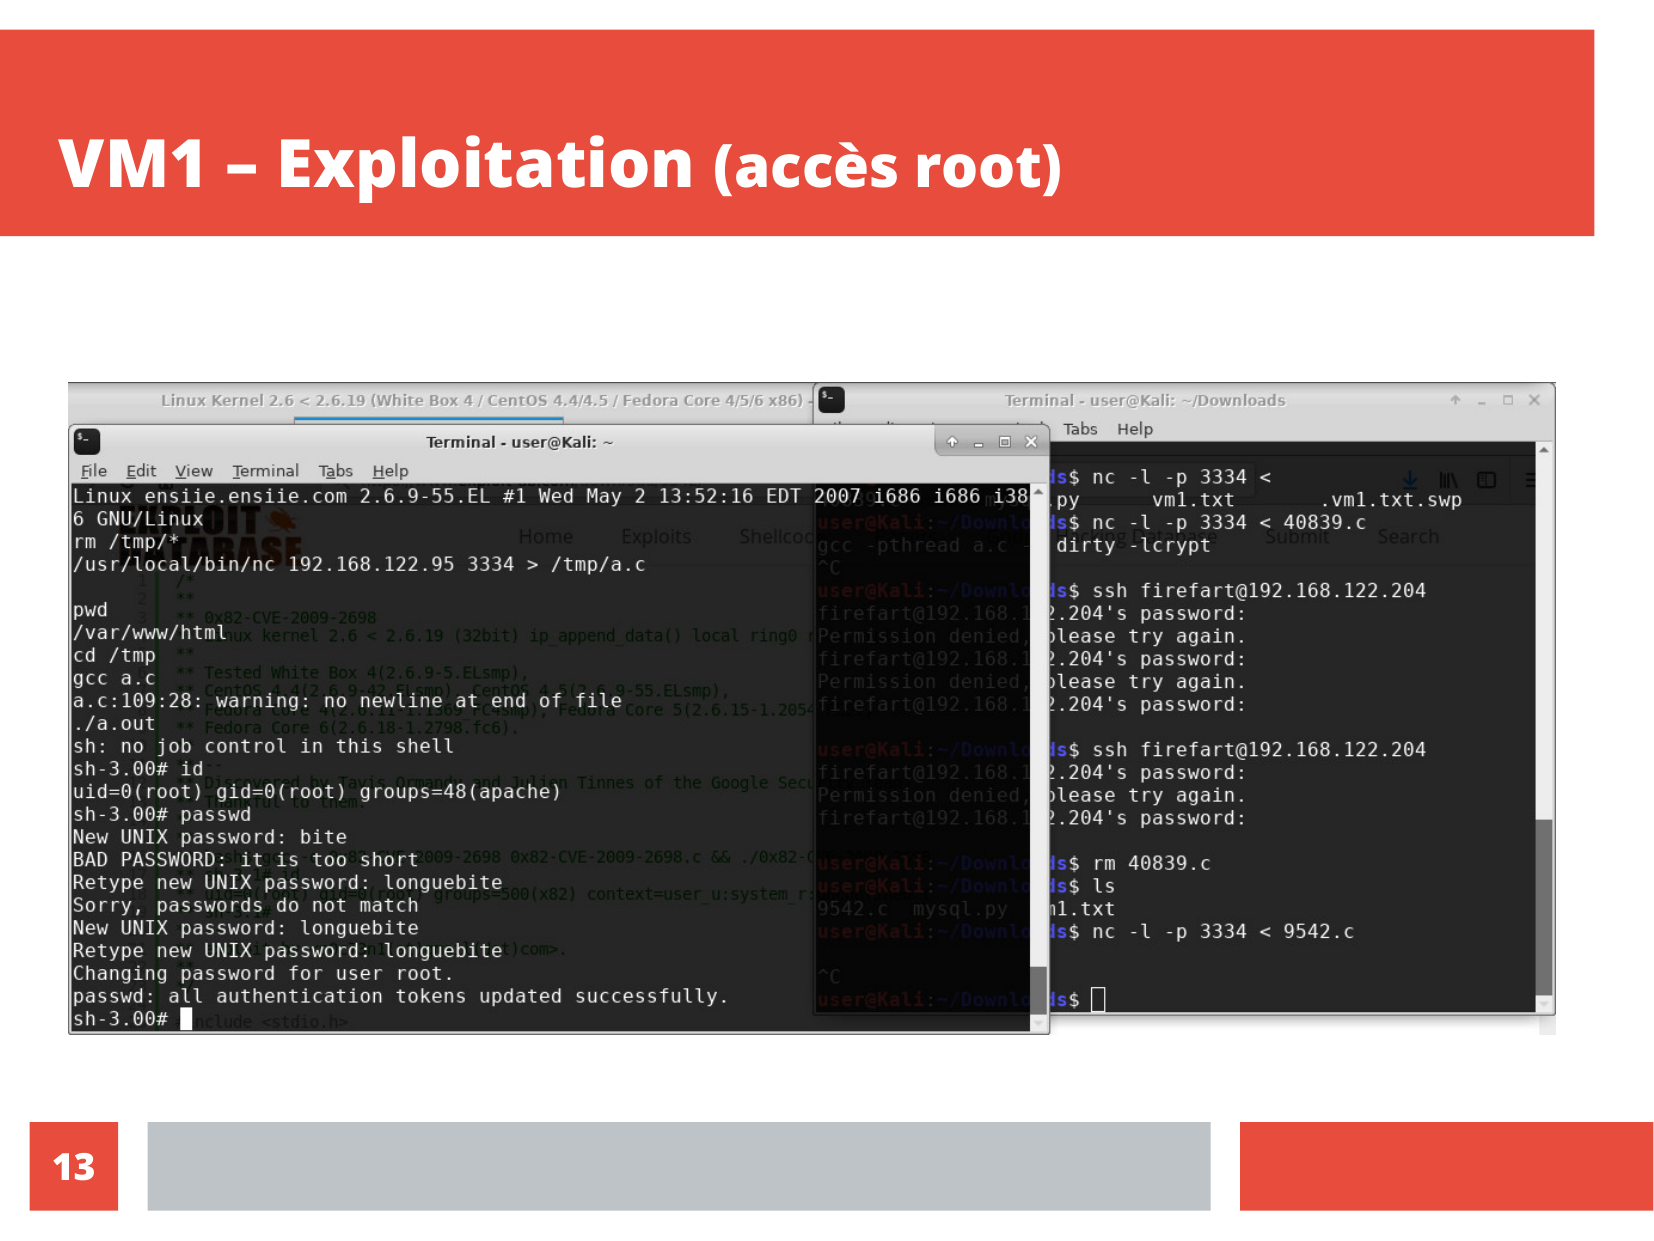

# VM1 – Exploitation (accès root)
13